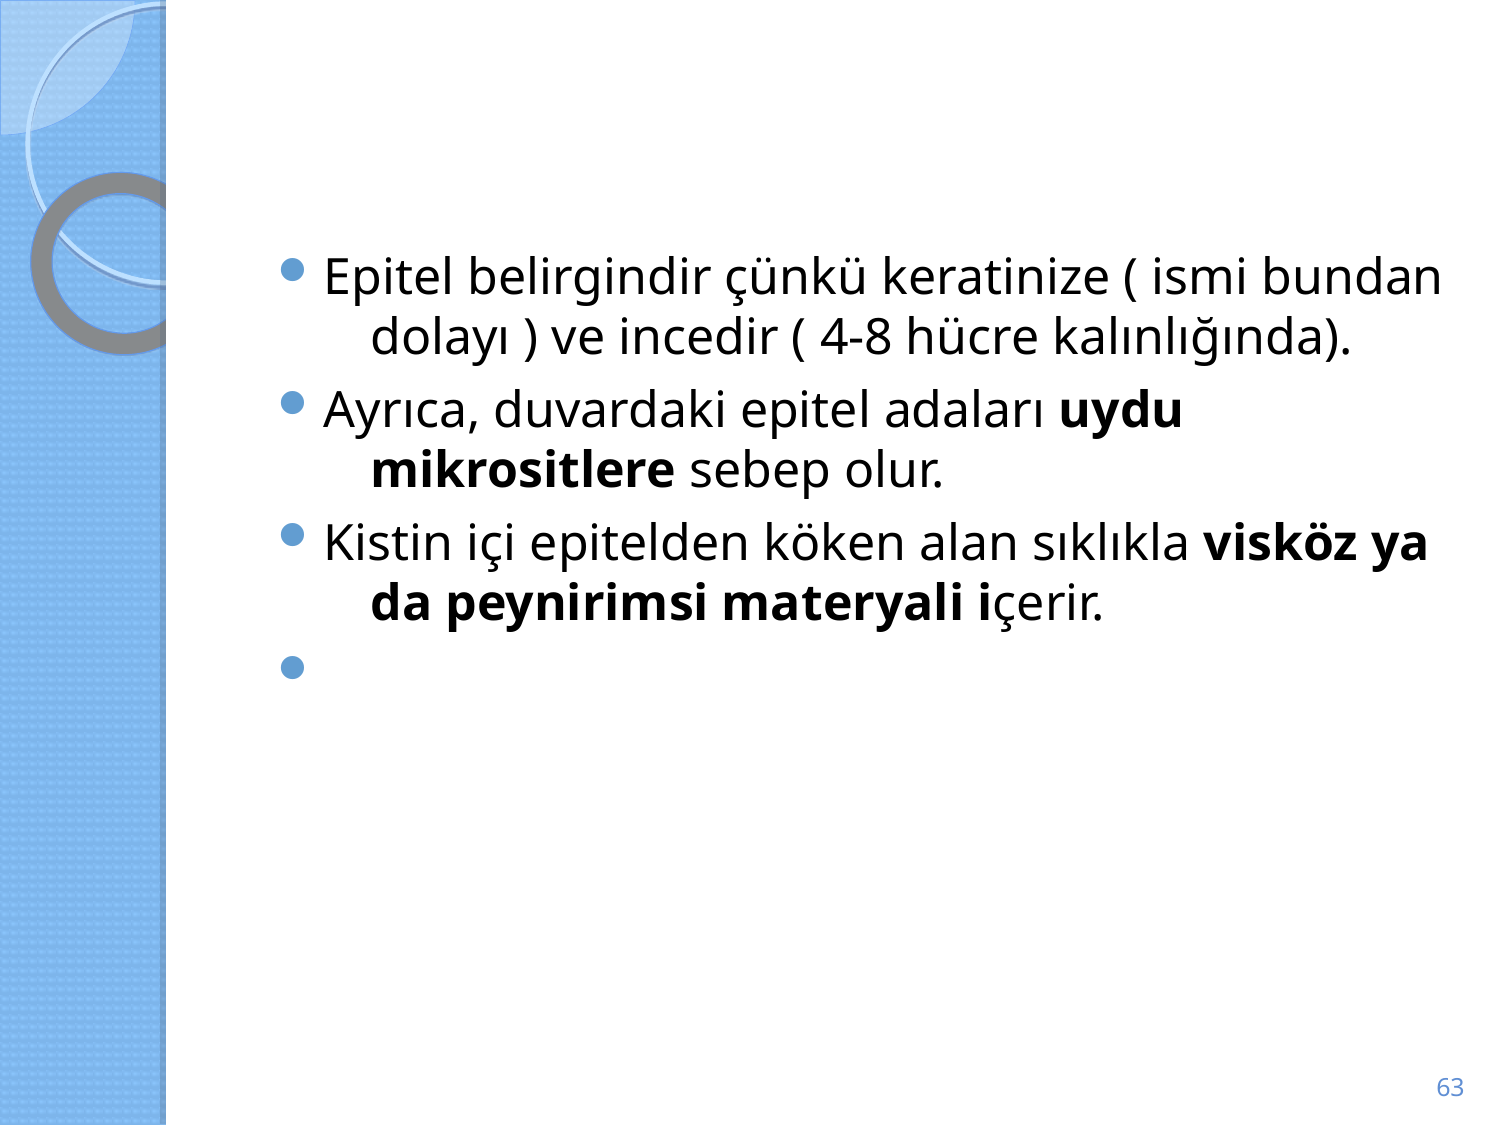

#
Epitel belirgindir çünkü keratinize ( ismi bundan dolayı ) ve incedir ( 4-8 hücre kalınlığında).
Ayrıca, duvardaki epitel adaları uydu mikrositlere sebep olur.
Kistin içi epitelden köken alan sıklıkla visköz ya da peynirimsi materyali içerir.